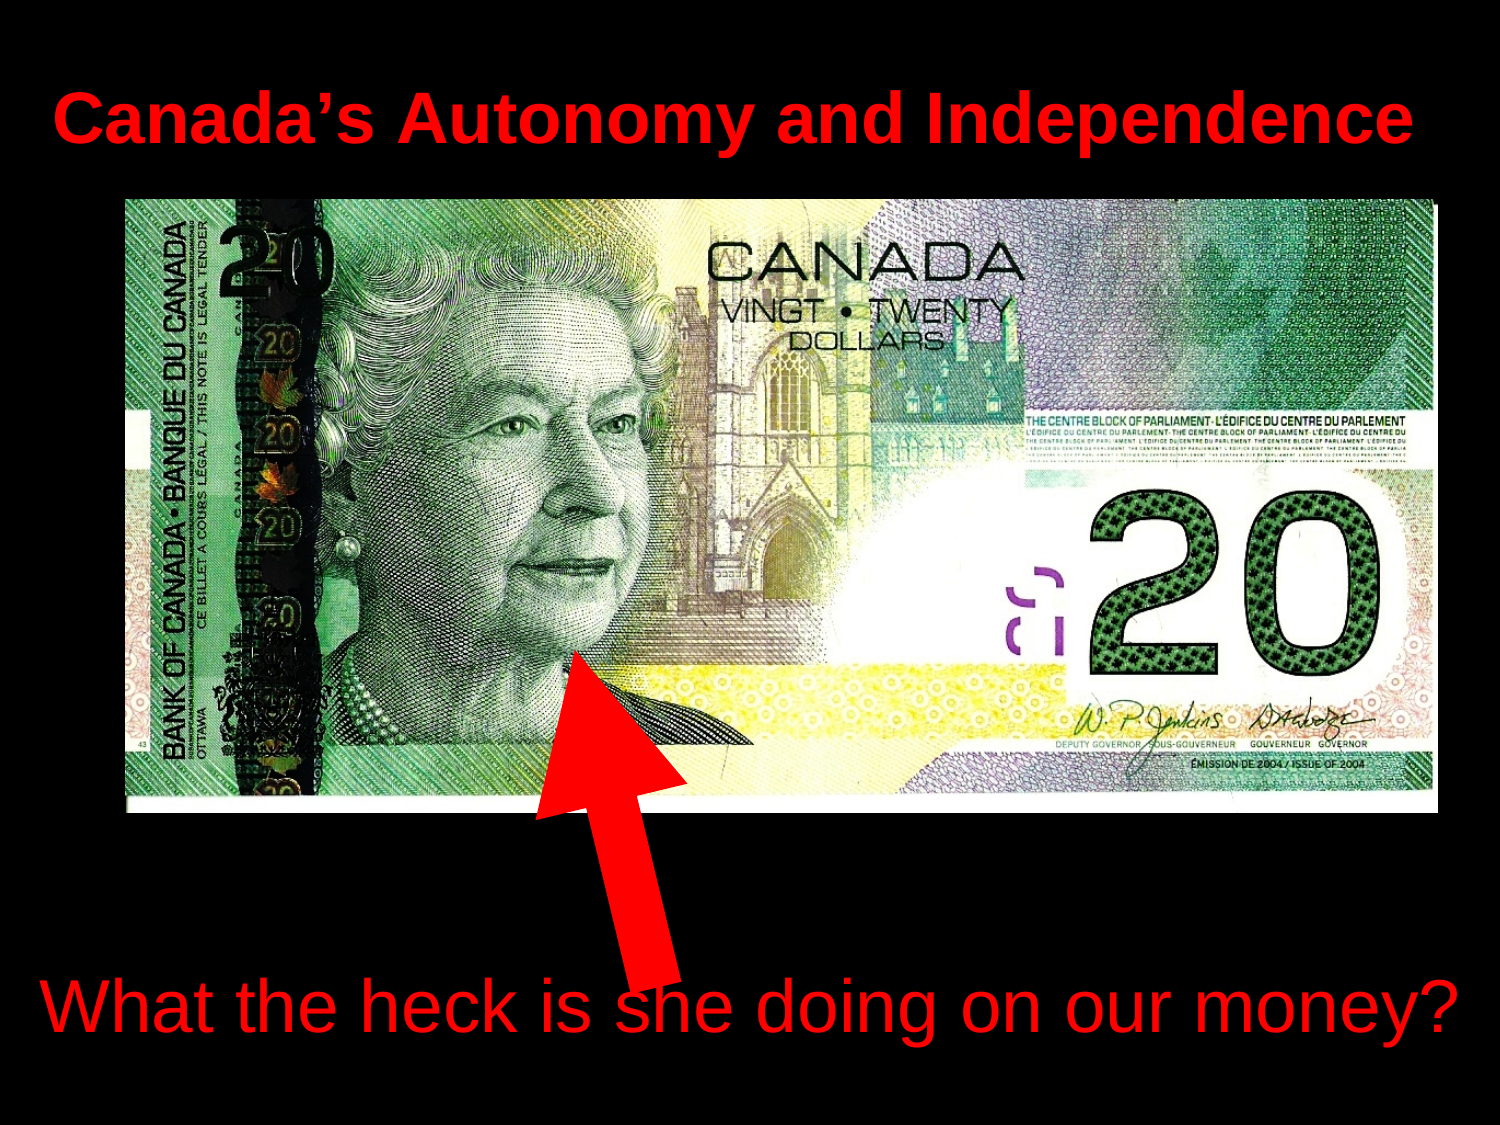

Canada’s Autonomy and Independence
What the heck is she doing on our money?